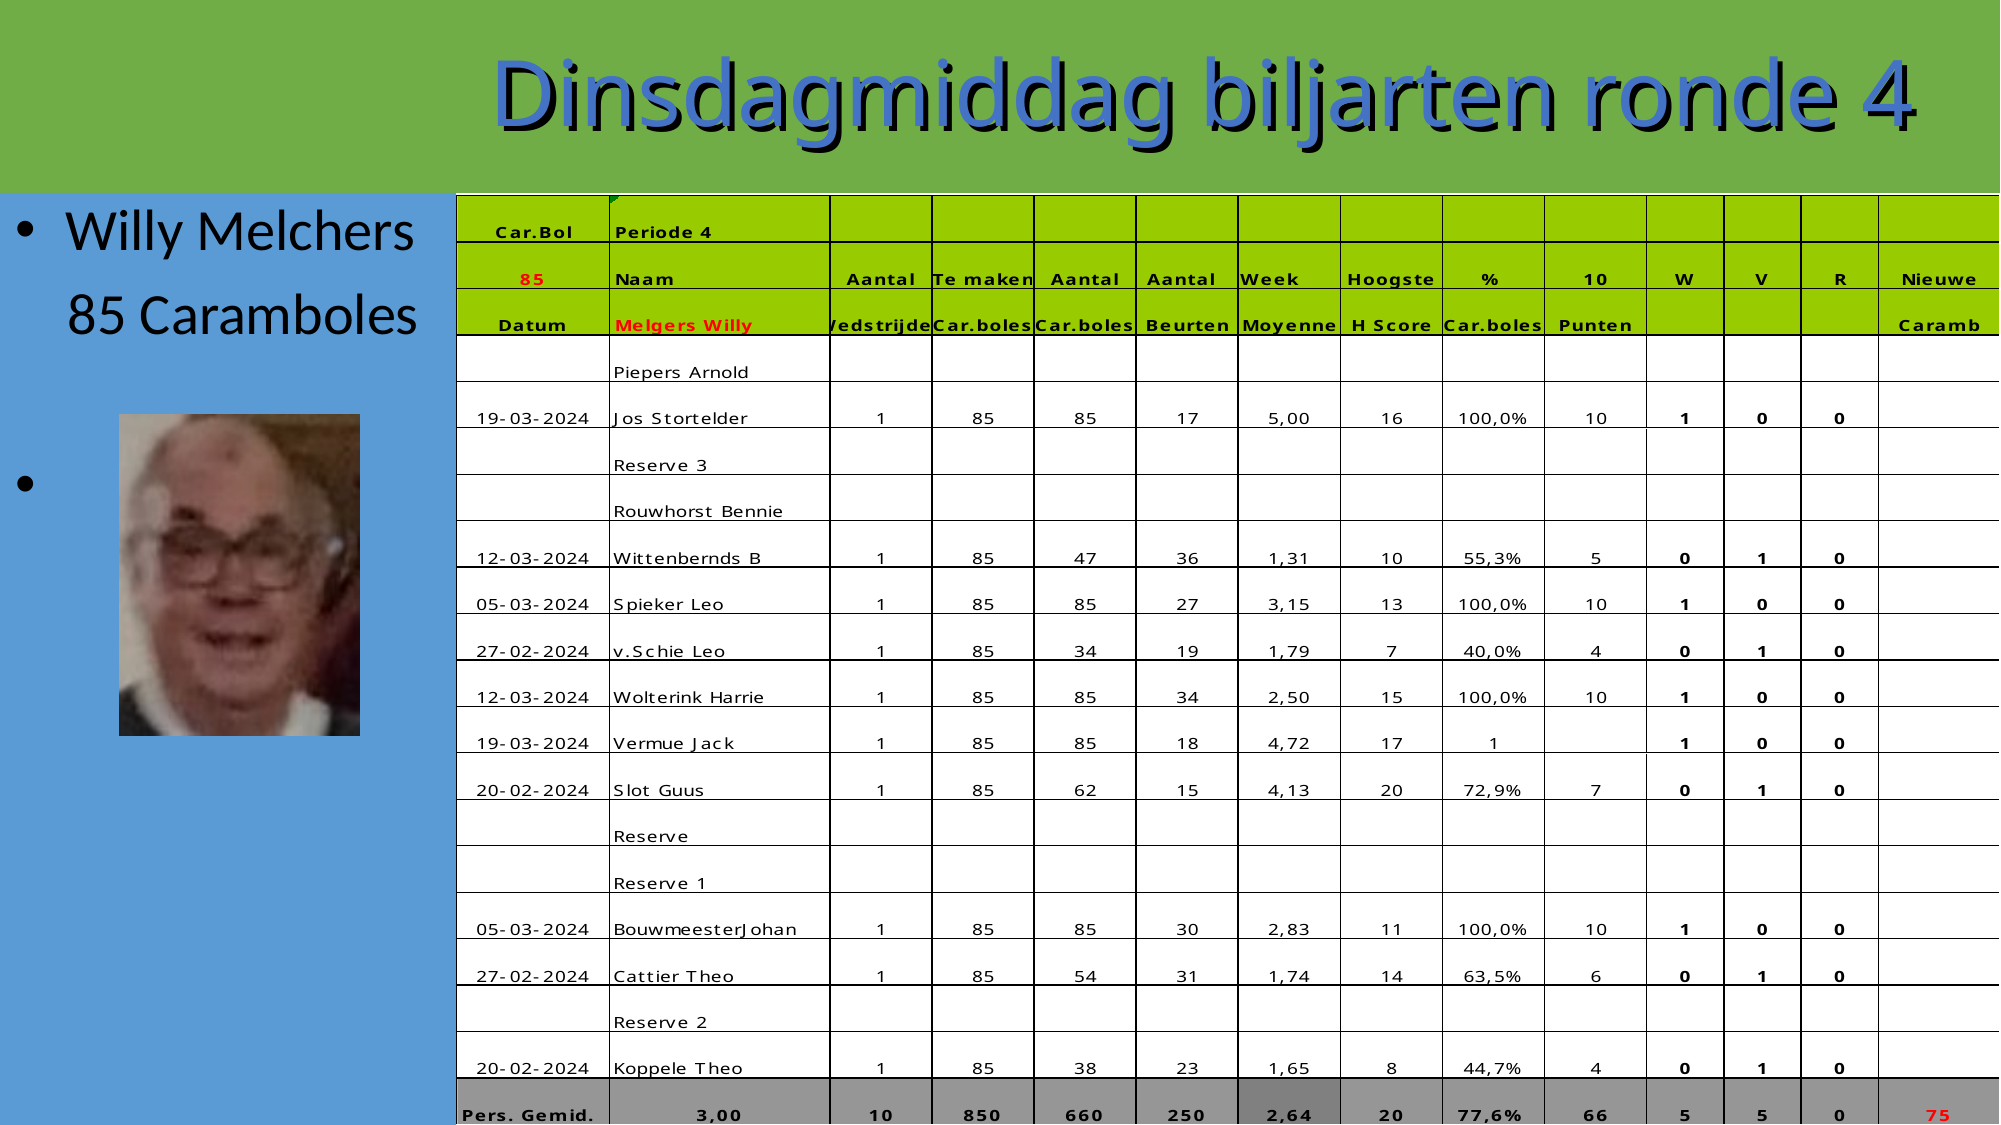

# Dinsdagmiddag biljarten ronde 4
 Willy Melchers
 85 Caramboles